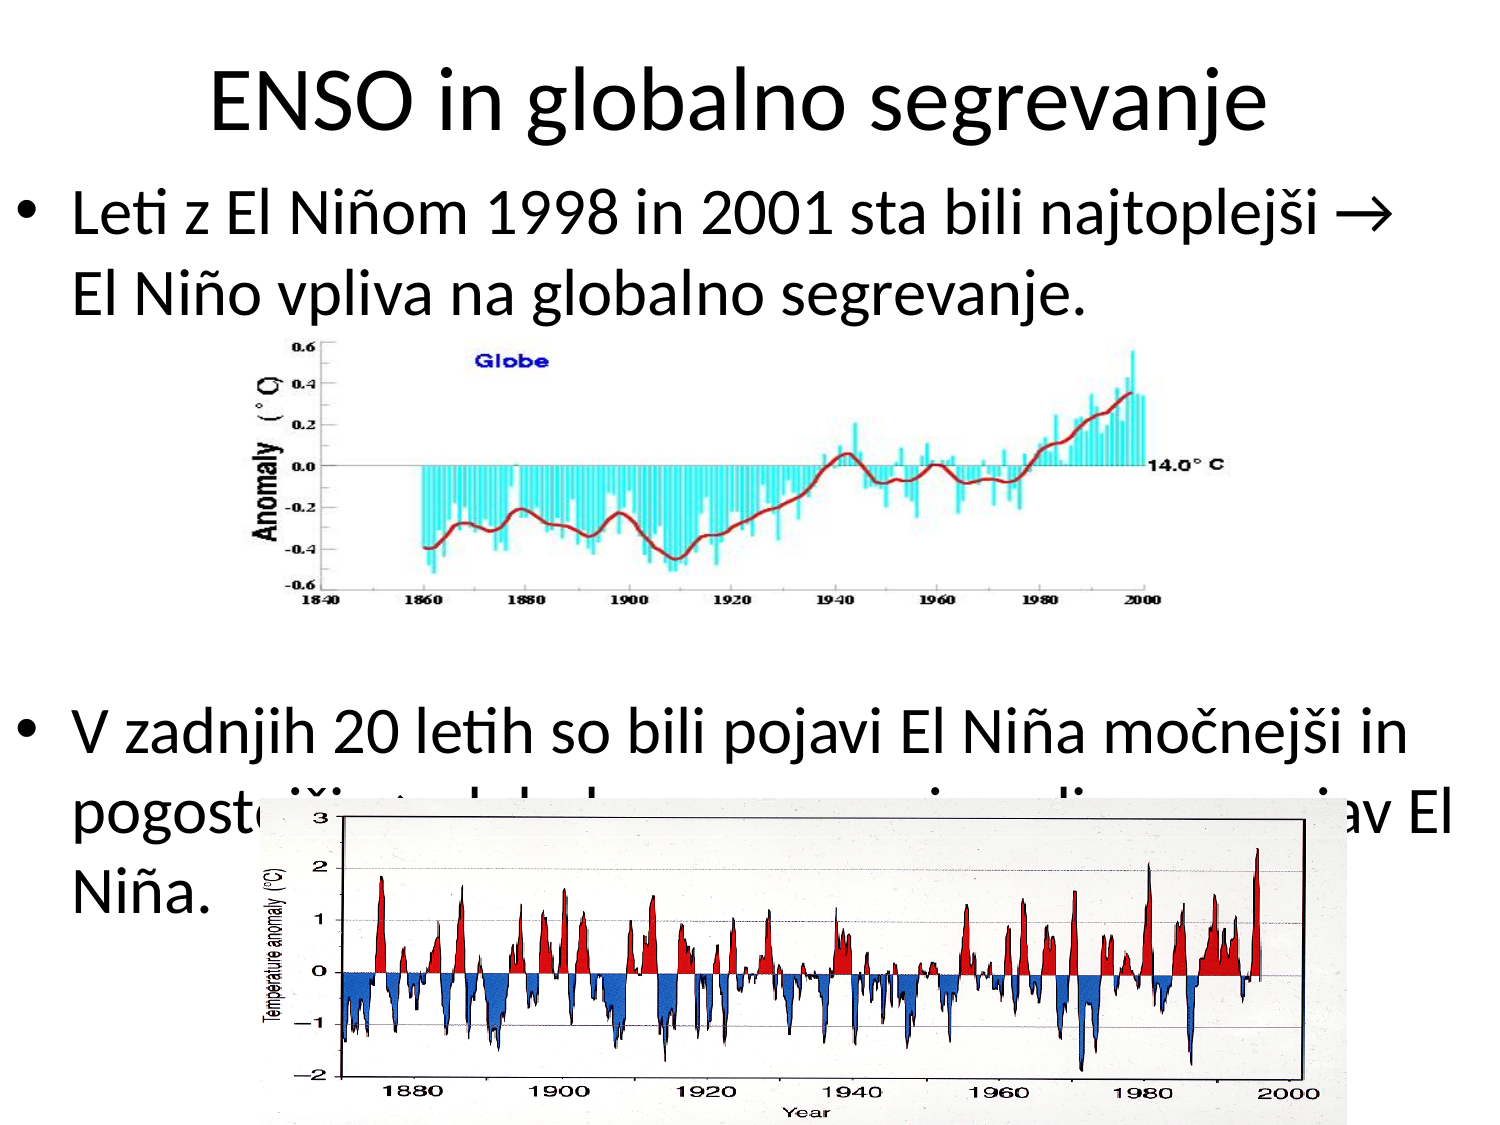

# ENSO in globalno segrevanje
Leti z El Niñom 1998 in 2001 sta bili najtoplejši → El Niño vpliva na globalno segrevanje.
V zadnjih 20 letih so bili pojavi El Niña močnejši in pogostejši → globalno segrevanje vpliva na pojav El Niña.